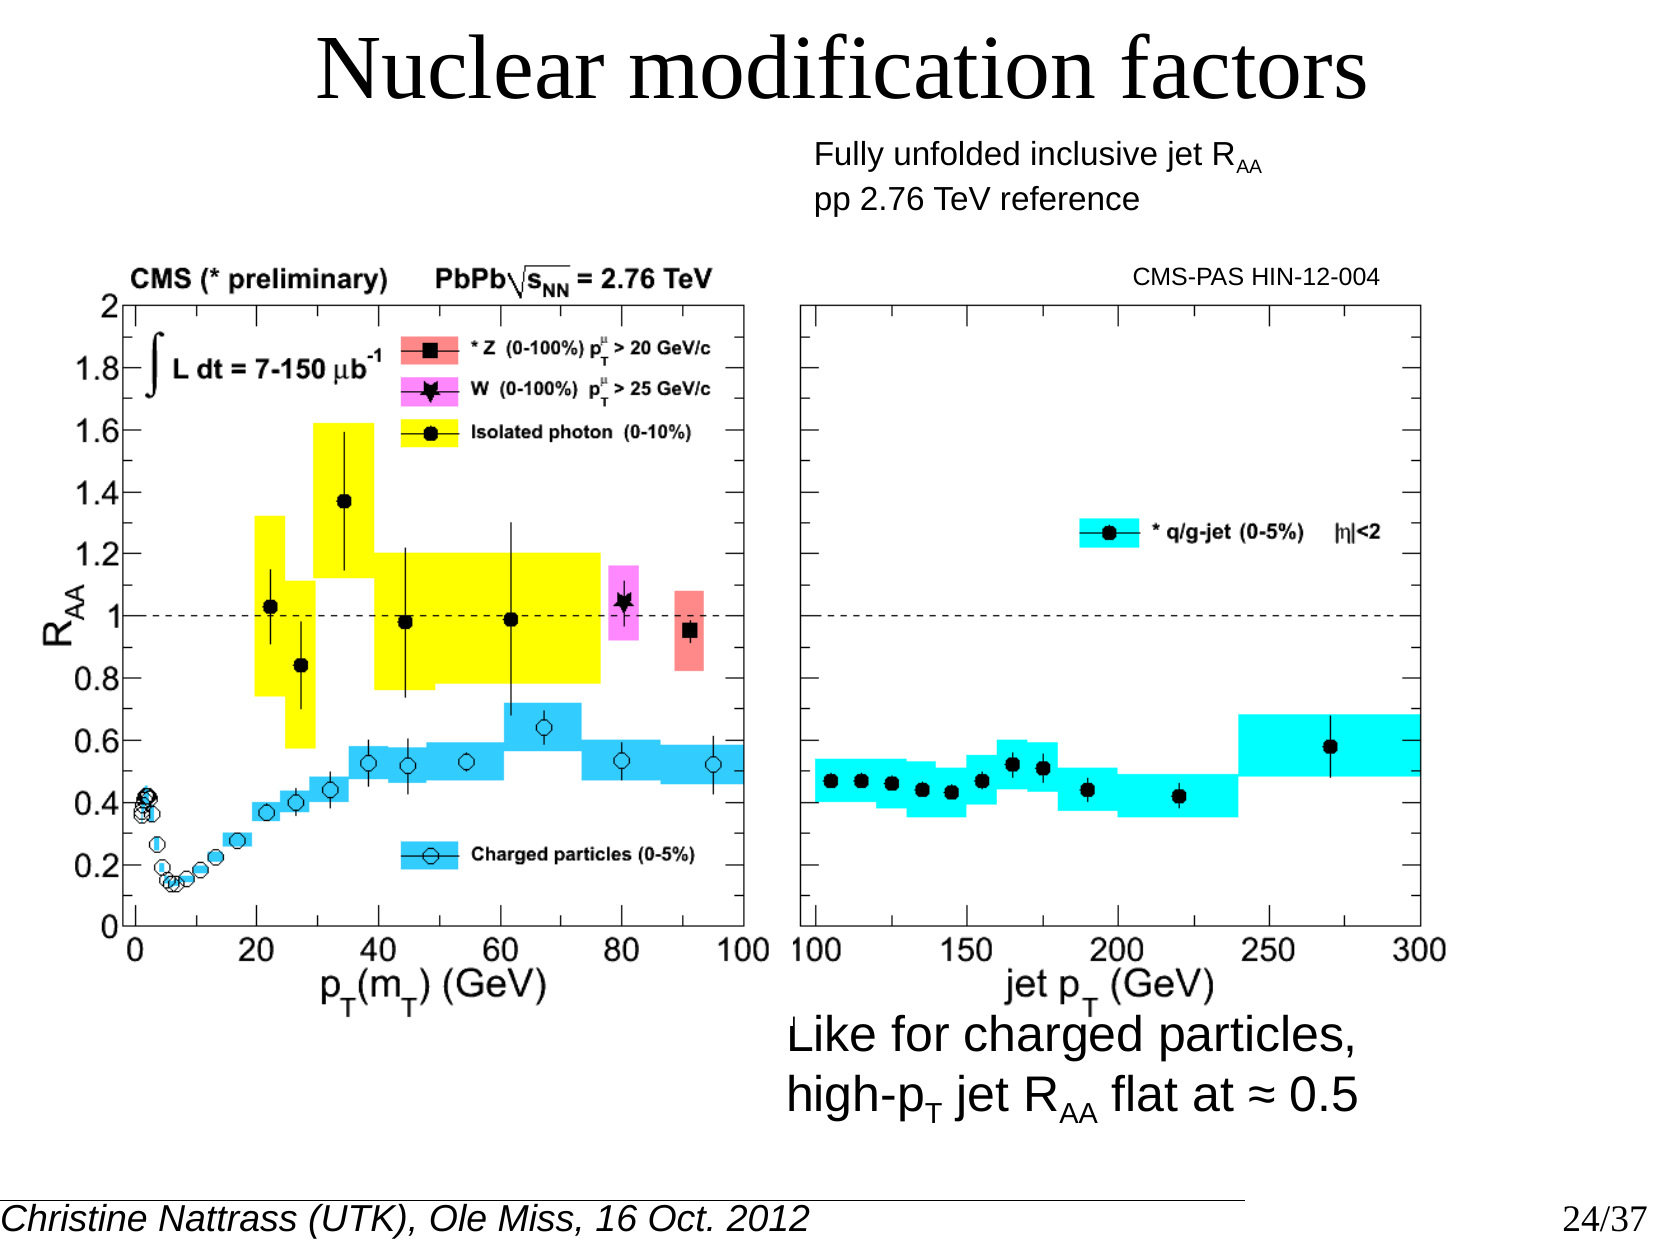

# Nuclear modification factors
Fully unfolded inclusive jet RAA
pp 2.76 TeV reference
CMS-PAS HIN-12-004
Like for charged particles, high-pT jet RAA flat at ≈ 0.5